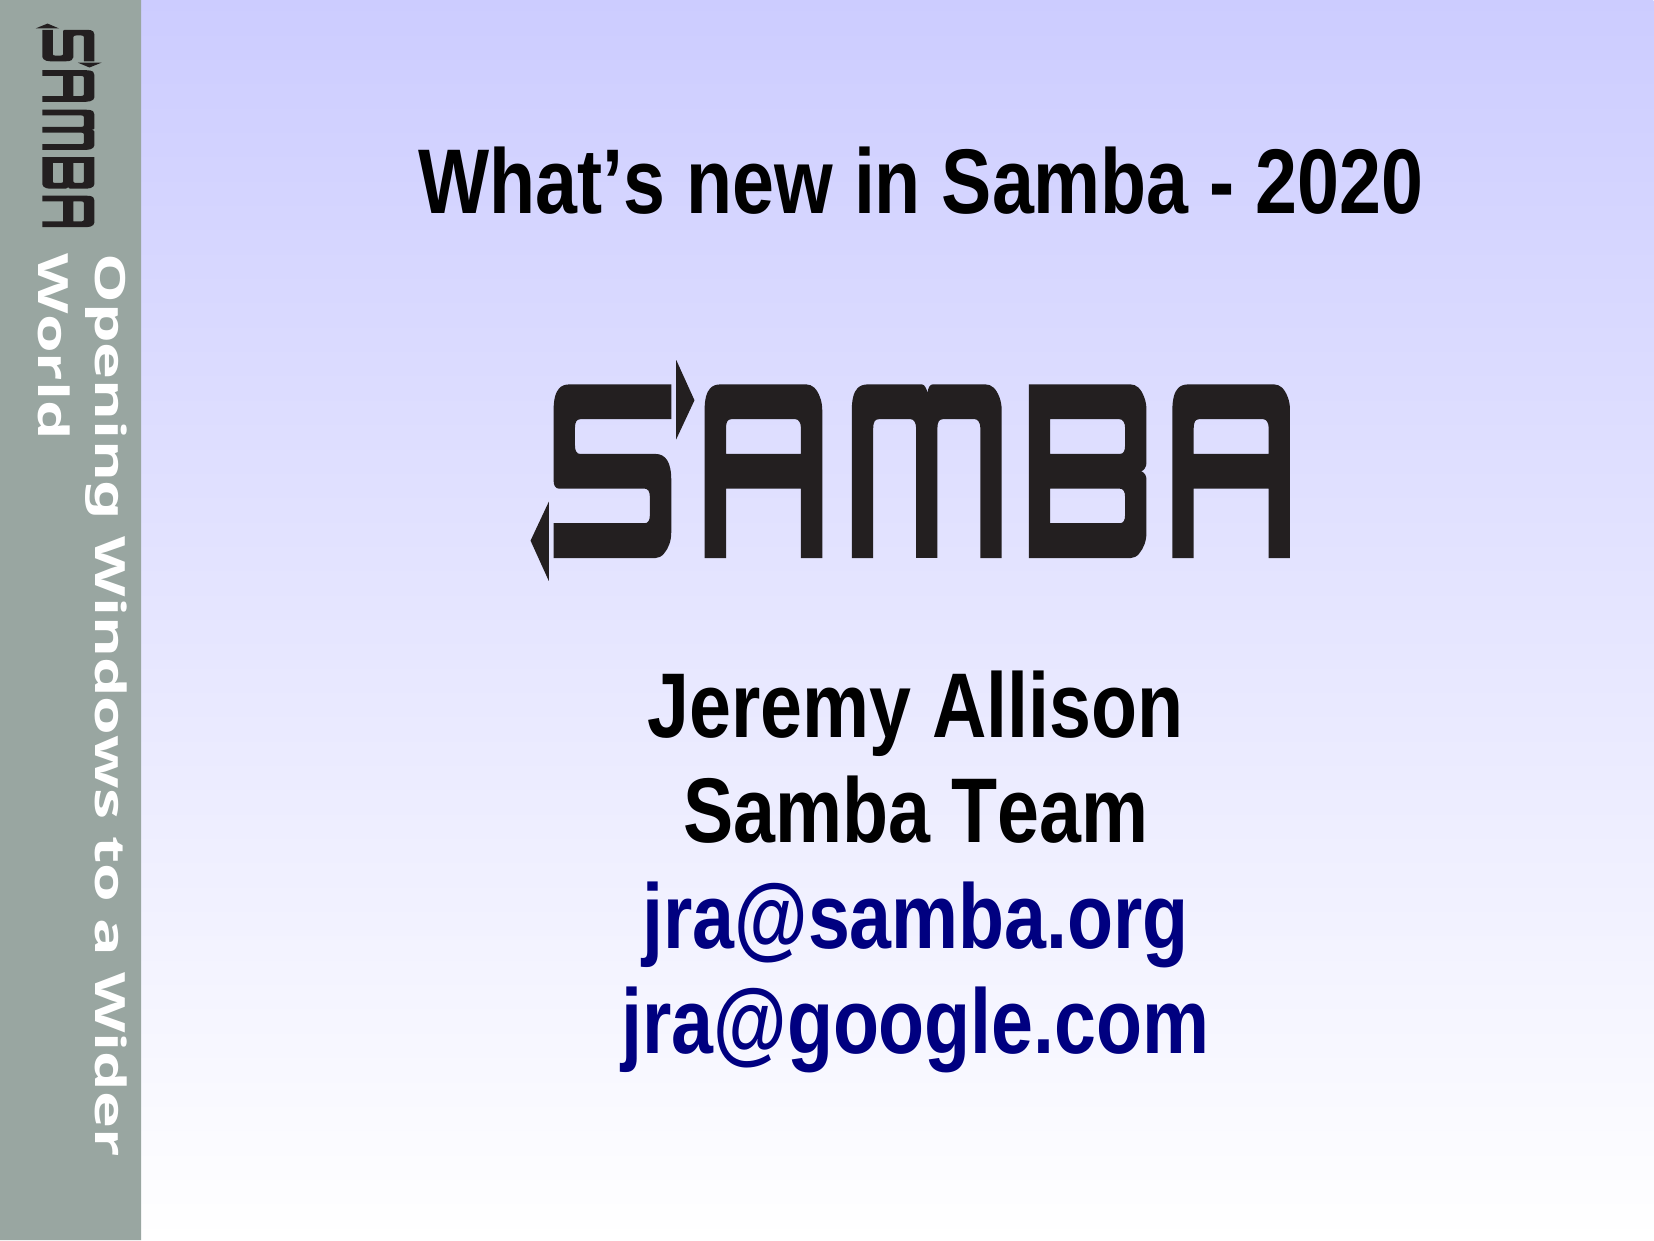

# What’s new in Samba - 2020
Jeremy Allison
Samba Team
jra@samba.org
jra@google.com